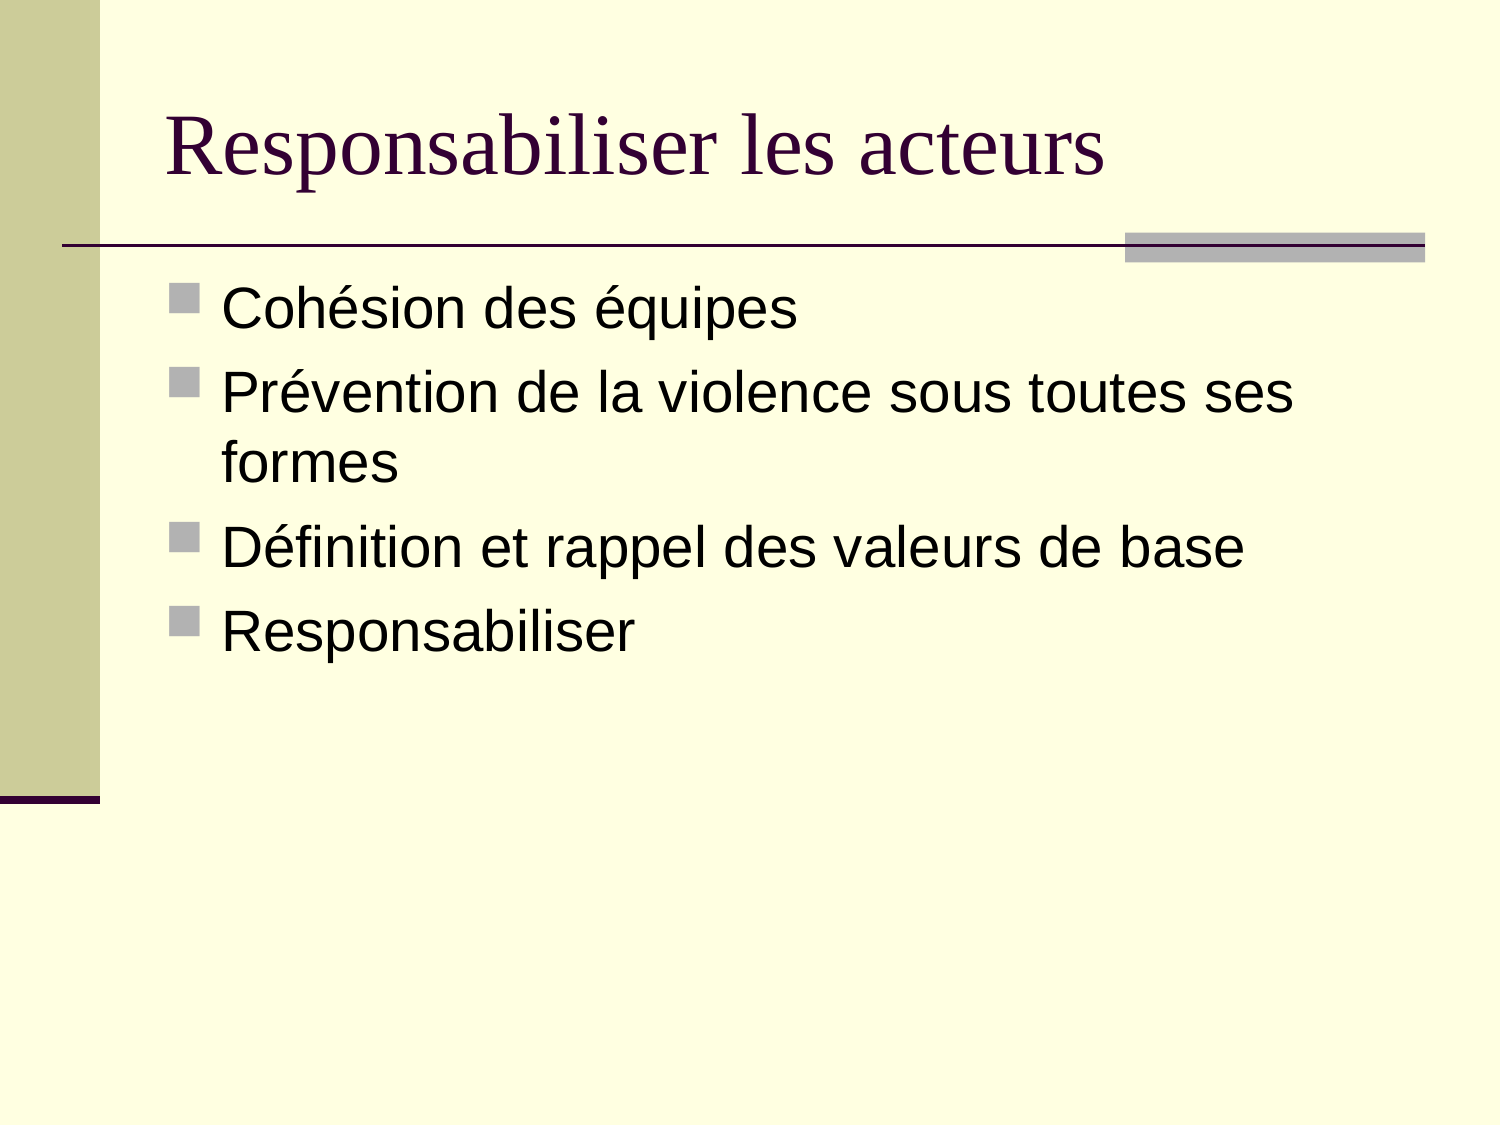

# Responsabiliser les acteurs
Cohésion des équipes
Prévention de la violence sous toutes ses formes
Définition et rappel des valeurs de base
Responsabiliser